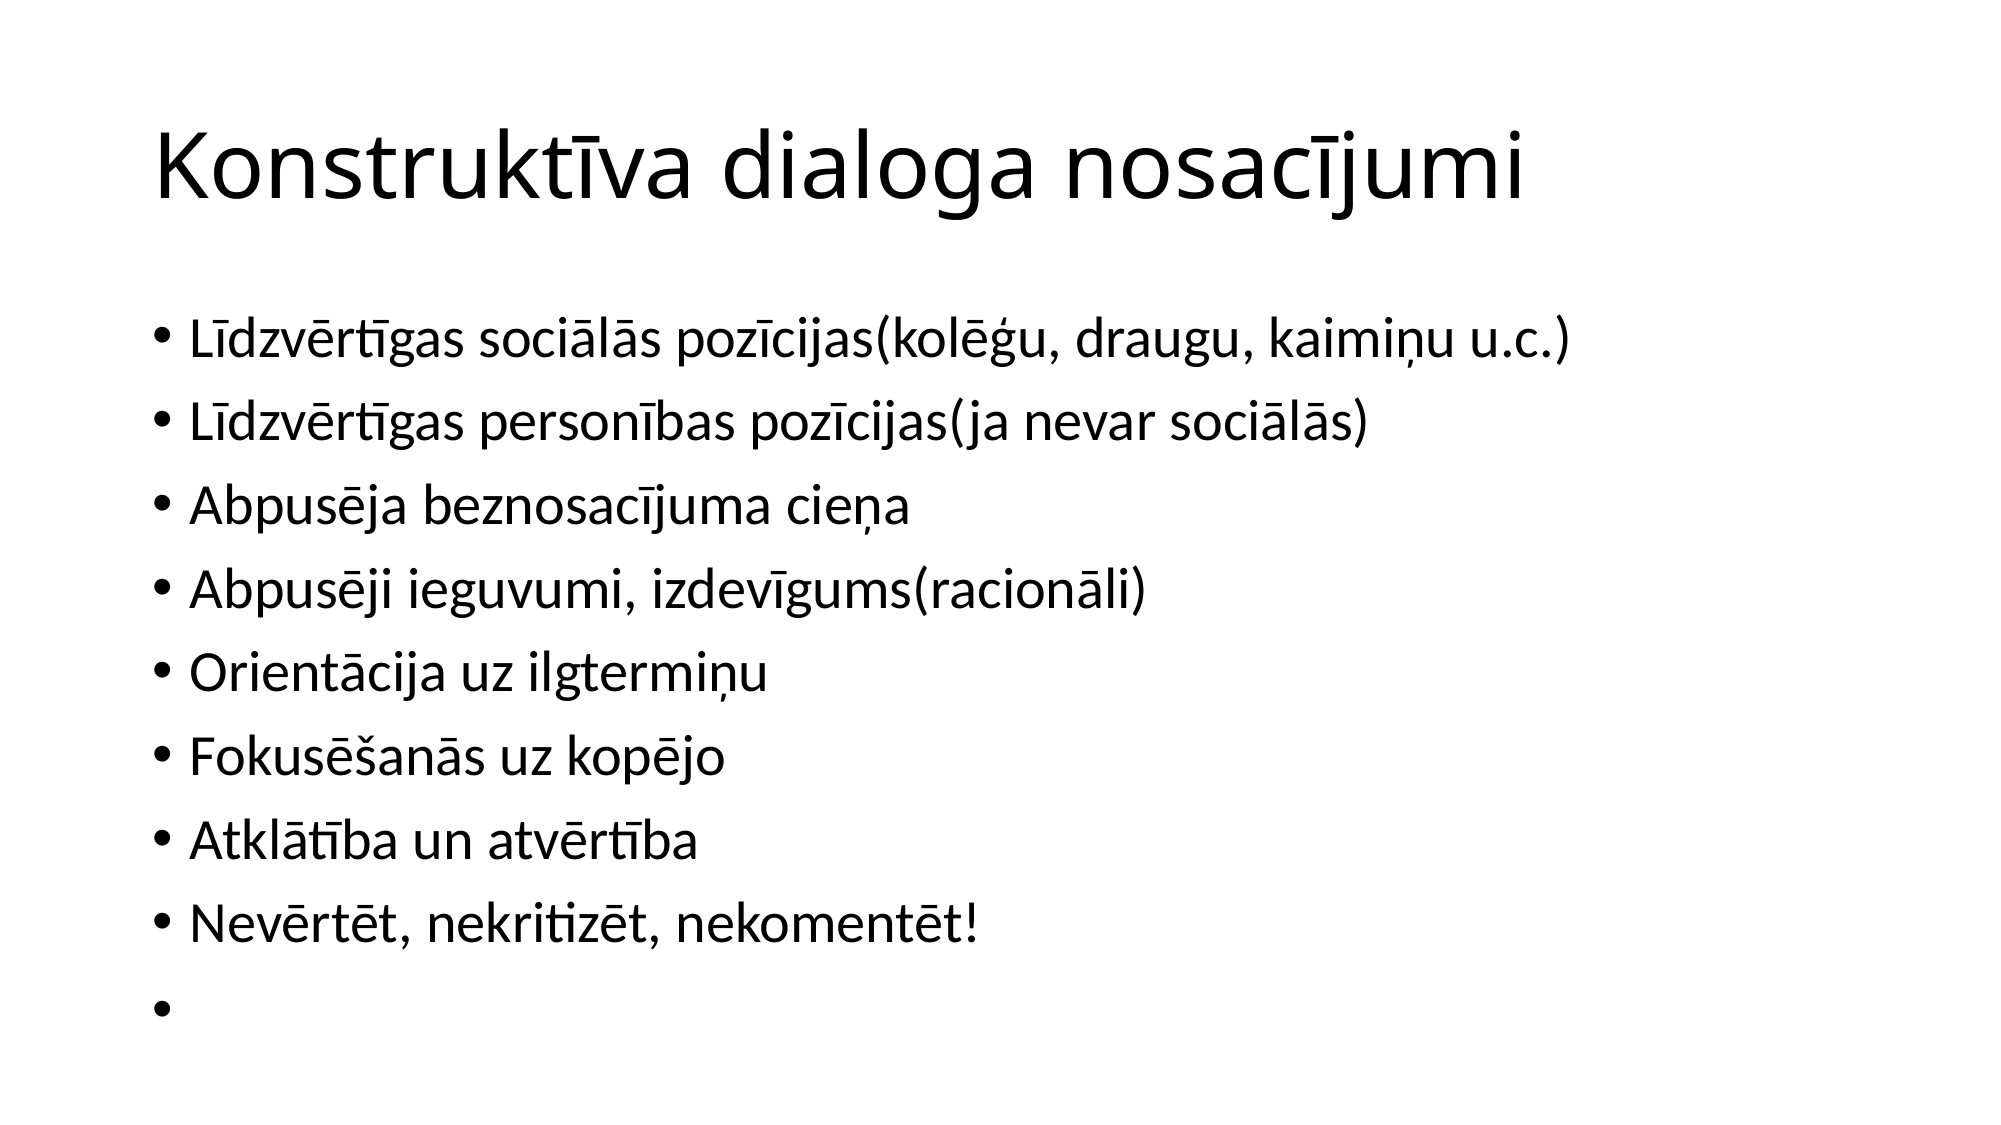

# Konstruktīva dialoga nosacījumi
Līdzvērtīgas sociālās pozīcijas(kolēģu, draugu, kaimiņu u.c.)
Līdzvērtīgas personības pozīcijas(ja nevar sociālās)
Abpusēja beznosacījuma cieņa
Abpusēji ieguvumi, izdevīgums(racionāli)
Orientācija uz ilgtermiņu
Fokusēšanās uz kopējo
Atklātība un atvērtība
Nevērtēt, nekritizēt, nekomentēt!